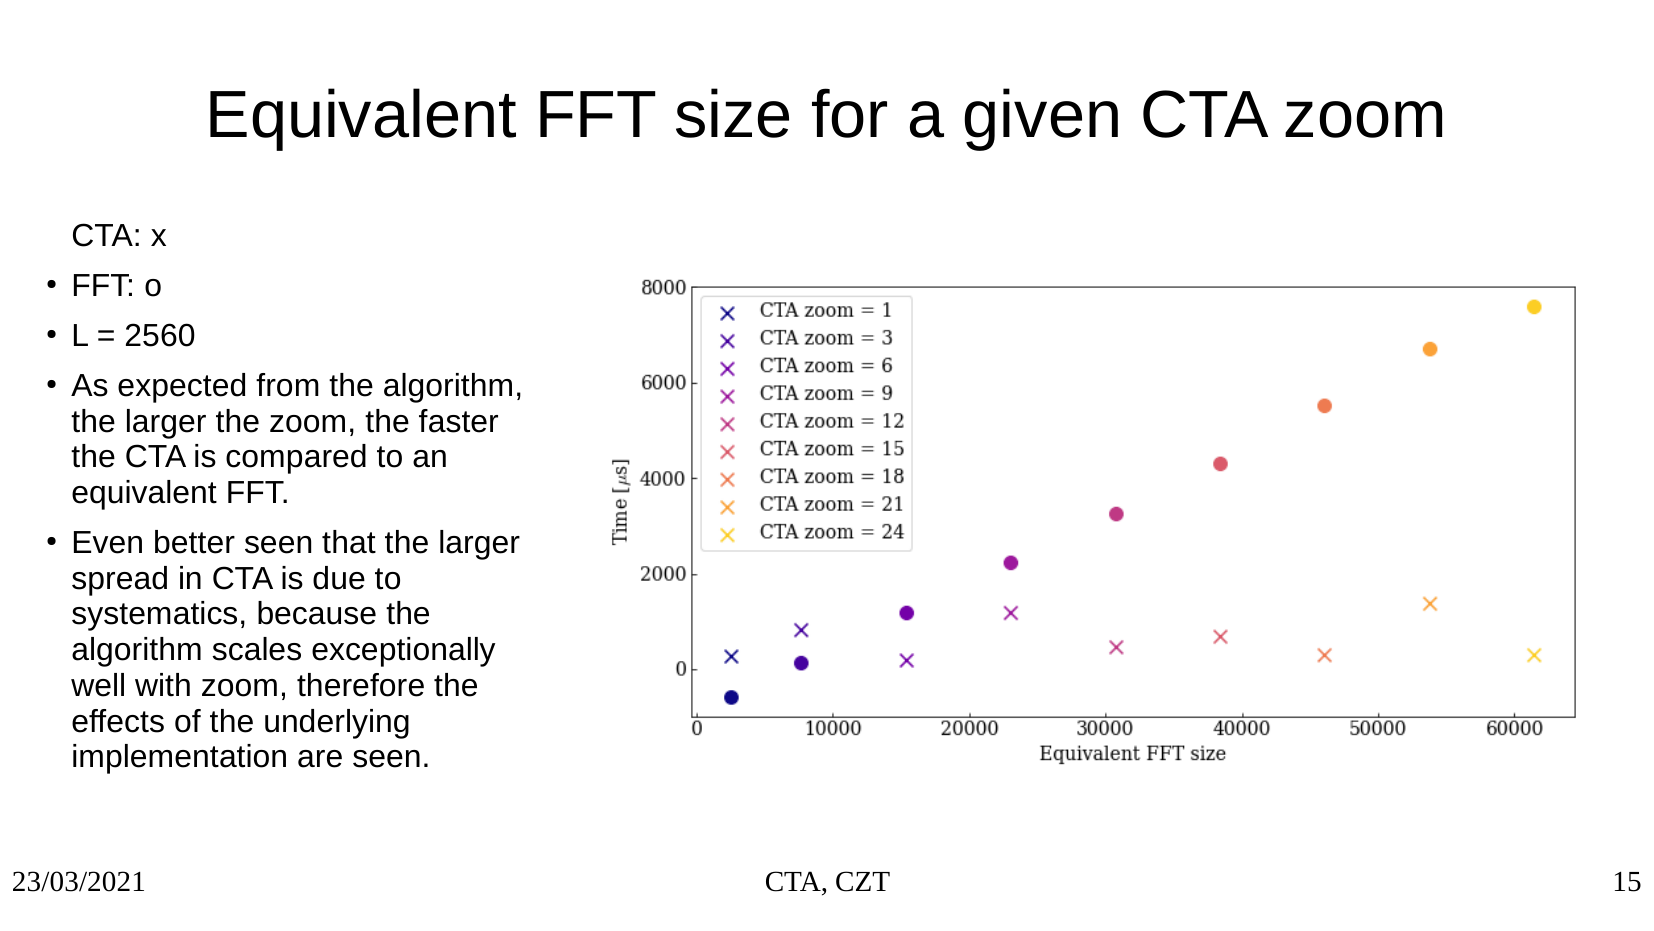

# Equivalent FFT size for a given CTA zoom
CTA: x
FFT: o
L = 2560
As expected from the algorithm, the larger the zoom, the faster the CTA is compared to an equivalent FFT.
Even better seen that the larger spread in CTA is due to systematics, because the algorithm scales exceptionally well with zoom, therefore the effects of the underlying implementation are seen.
23/03/2021
CTA, CZT
15